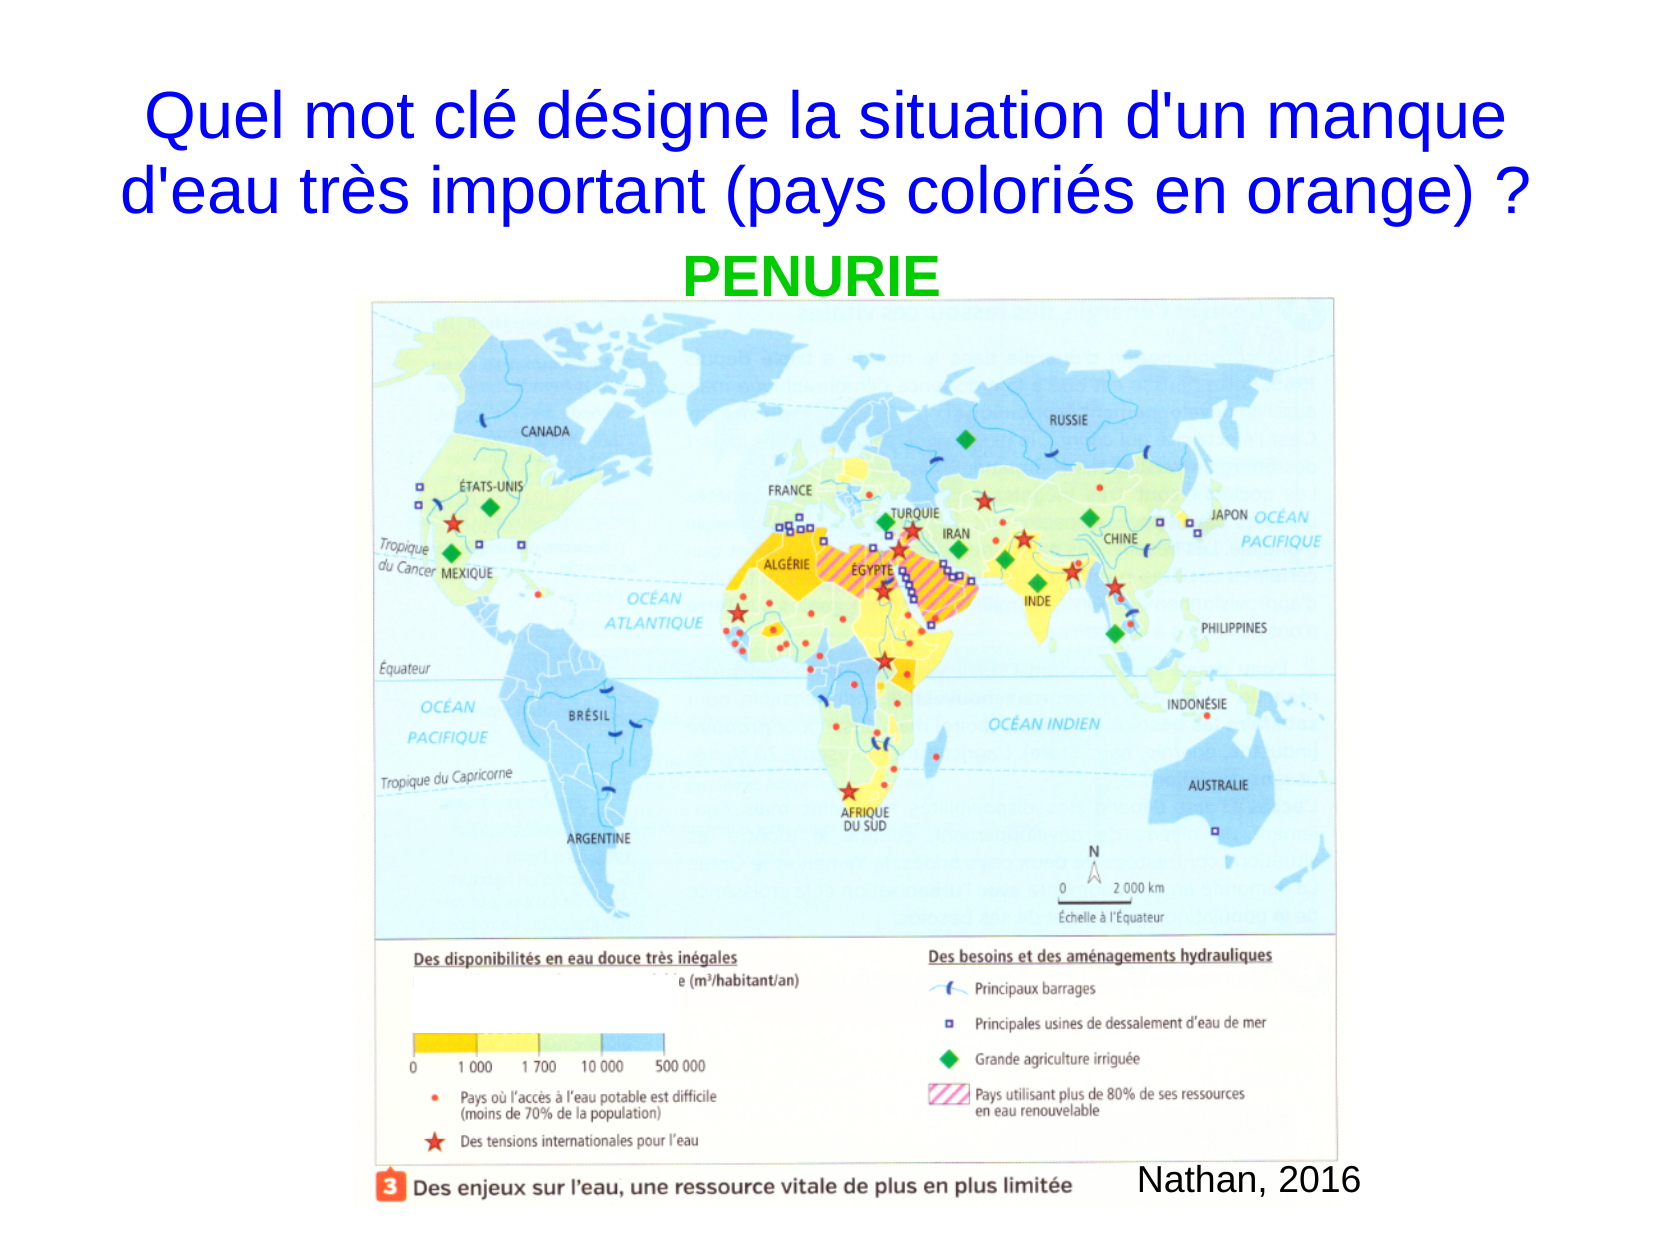

# Quel mot clé désigne la situation d'un manque d'eau très important (pays coloriés en orange) ?
PENURIE
Nathan, 2016